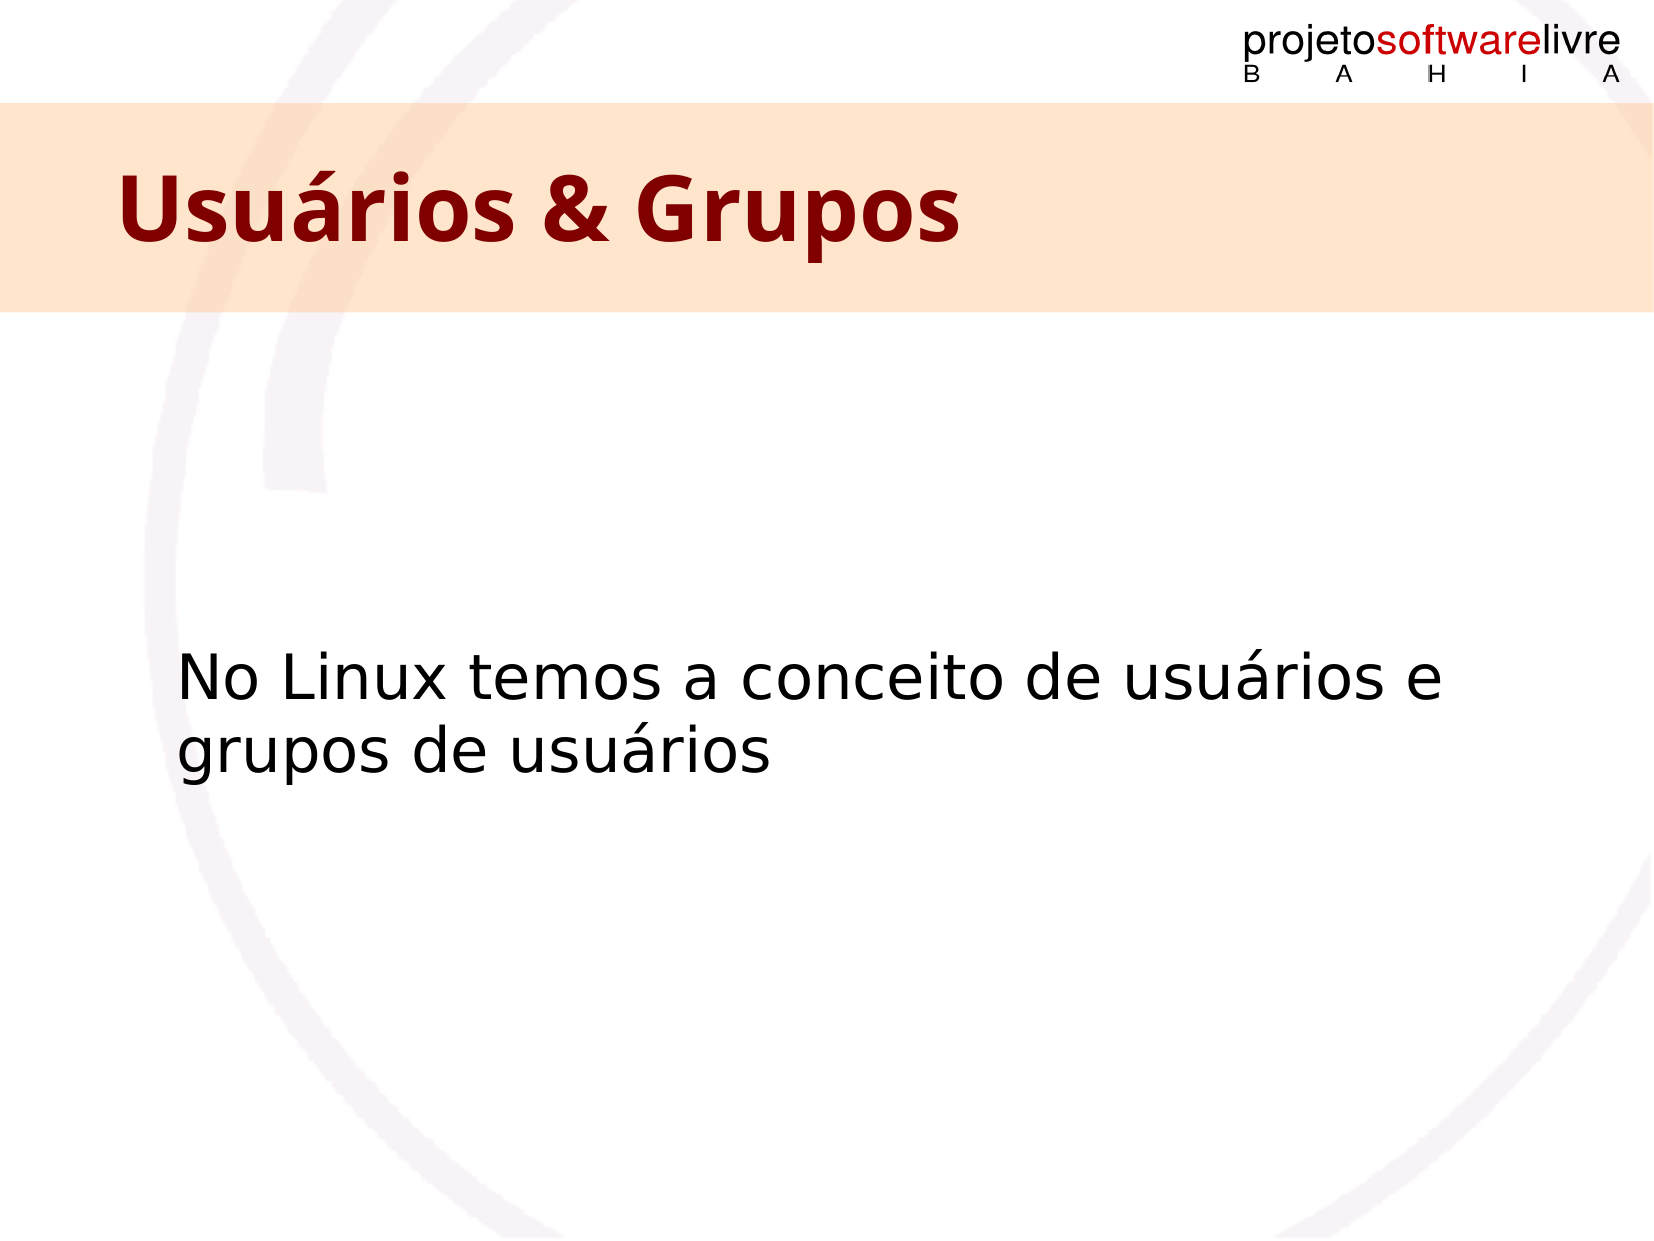

# Usuários & Grupos
No Linux temos a conceito de usuários e grupos de usuários